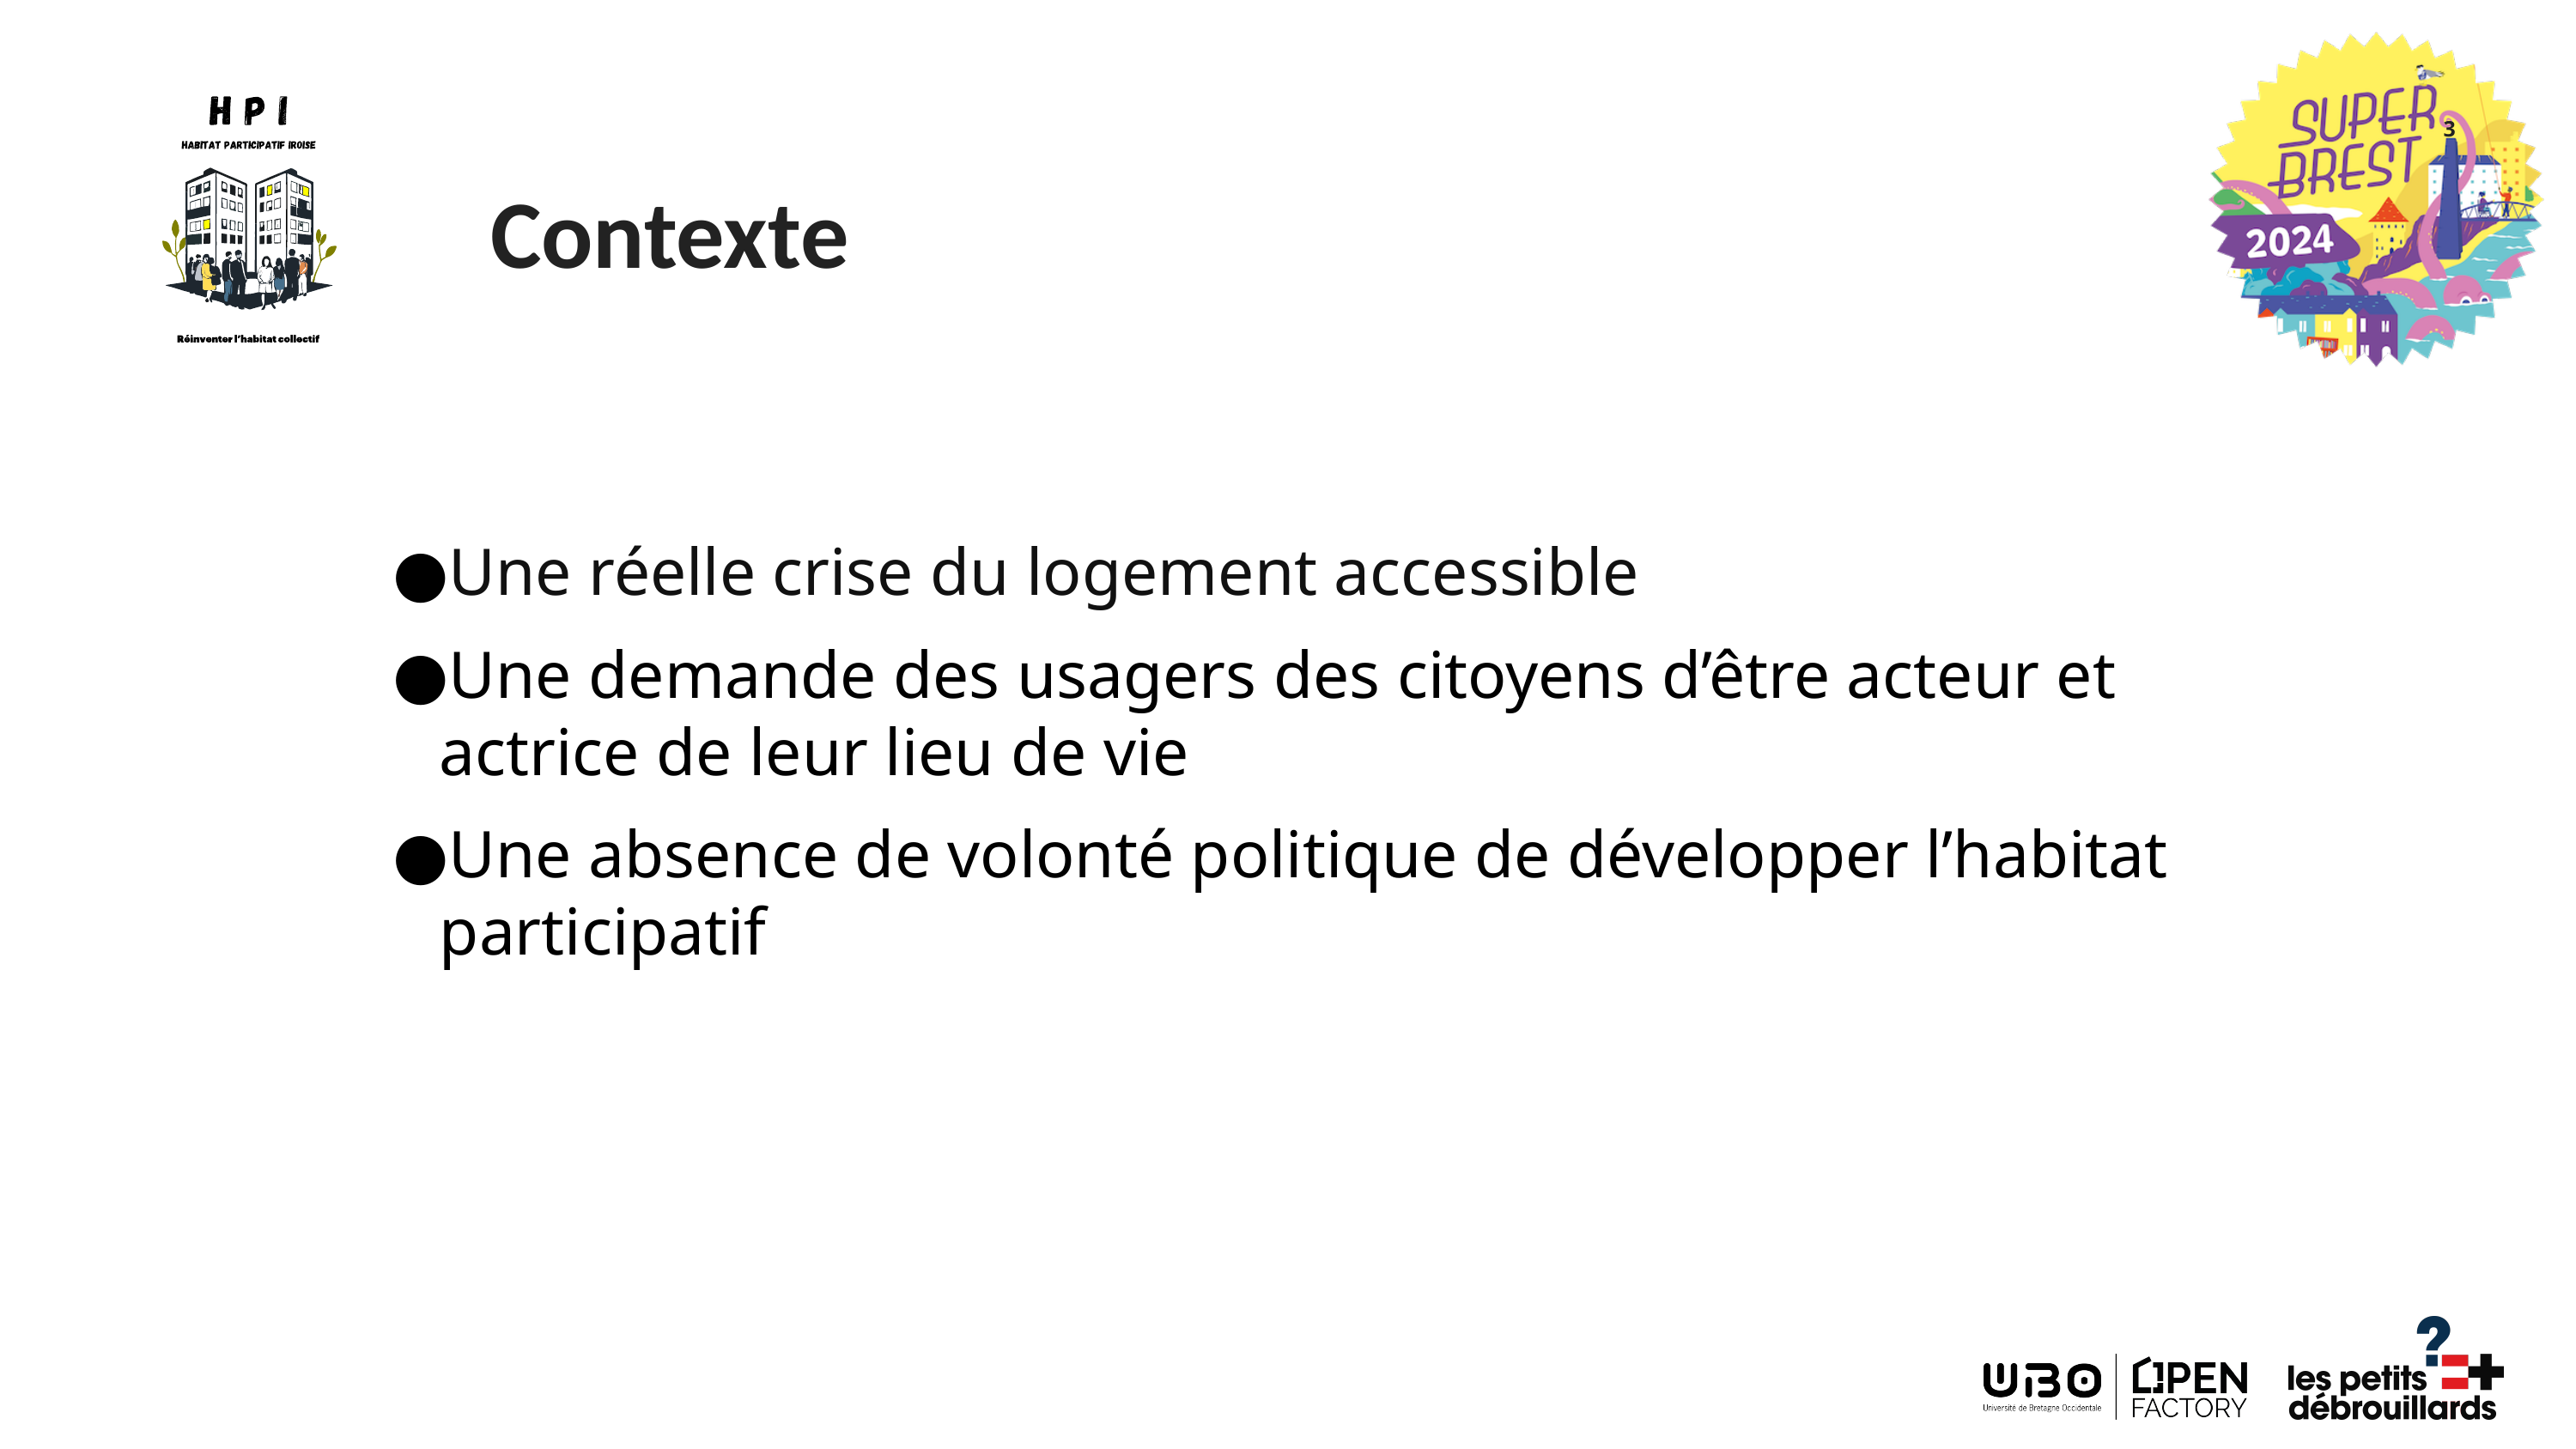

# Contexte
Une réelle crise du logement accessible
Une demande des usagers des citoyens d’être acteur et actrice de leur lieu de vie
Une absence de volonté politique de développer l’habitat participatif